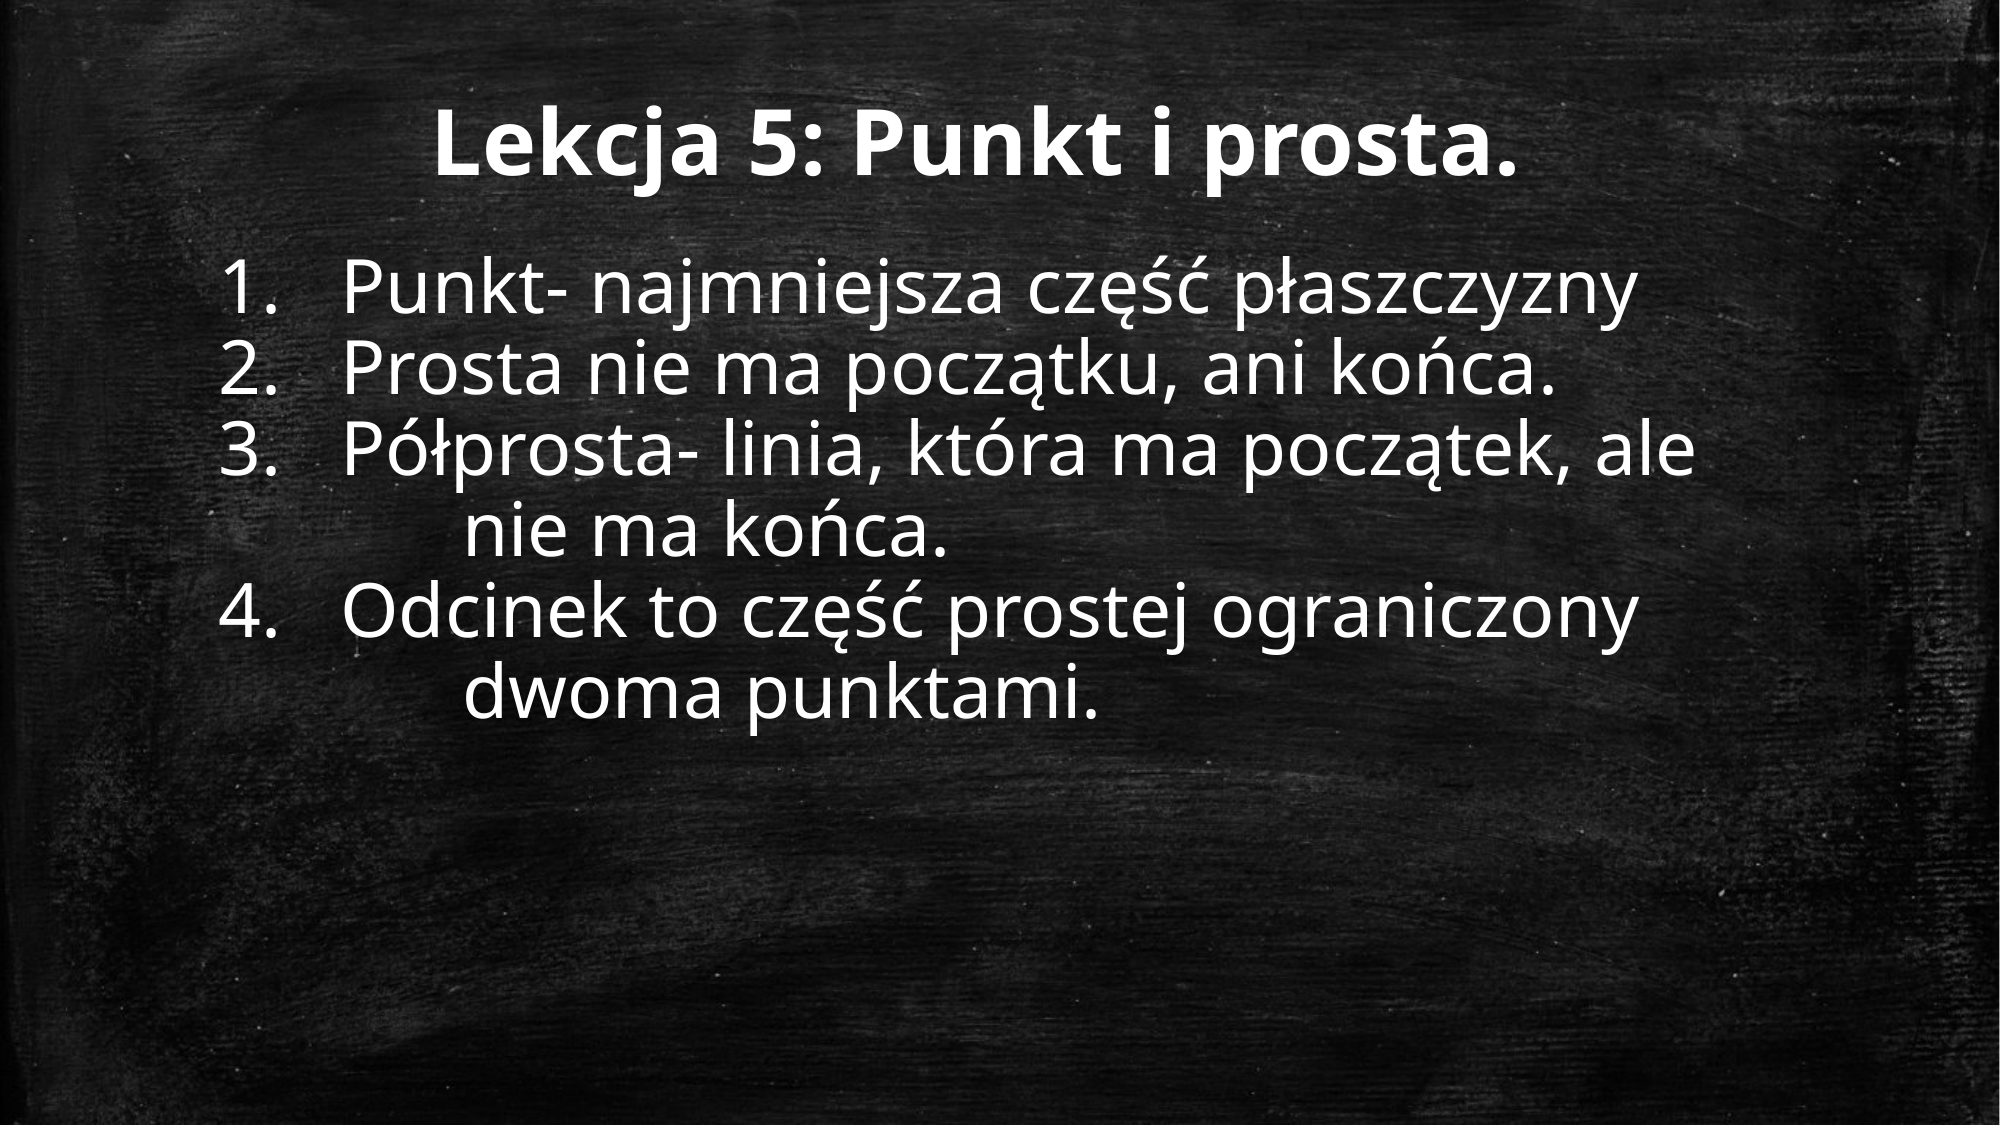

Lekcja 5: Punkt i prosta.
Punkt- najmniejsza część płaszczyzny
Prosta nie ma początku, ani końca.
Półprosta- linia, która ma początek, ale nie ma końca.
Odcinek to część prostej ograniczony dwoma punktami.